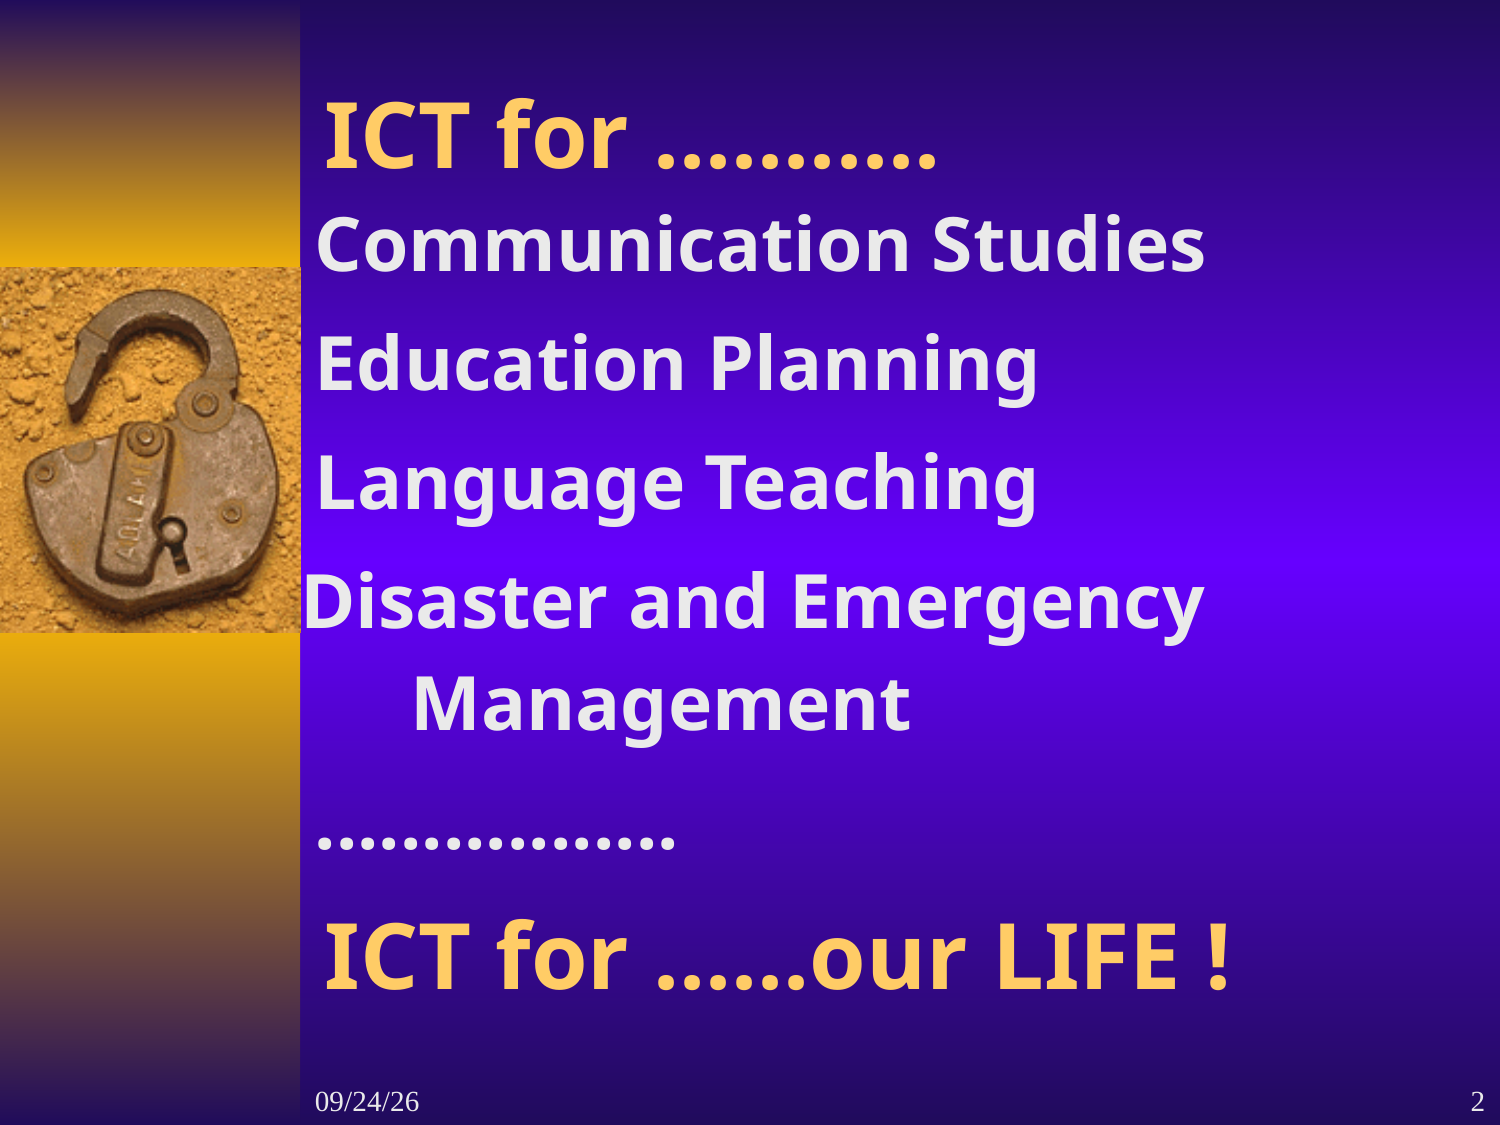

# ICT for ...........
 Communication Studies
 Education Planning
 Language Teaching
Disaster and Emergency Management
 .................
ICT for ......our LIFE !
2